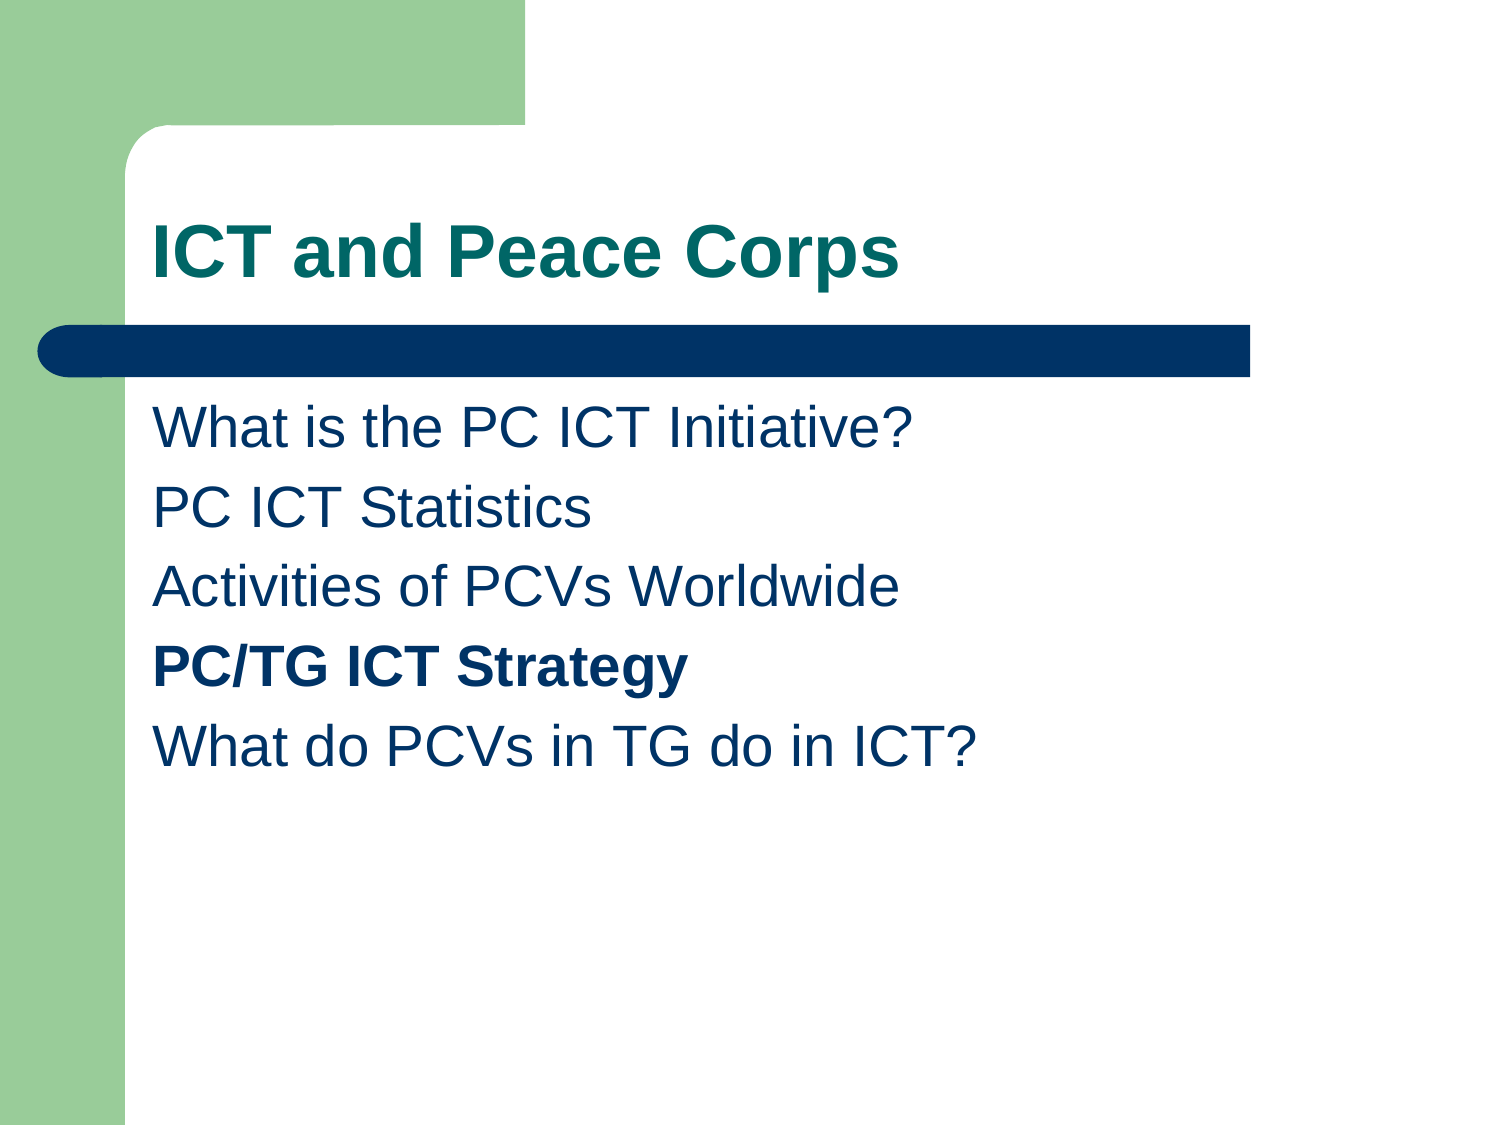

# ICT and Peace Corps
What is the PC ICT Initiative?
PC ICT Statistics
Activities of PCVs Worldwide
PC/TG ICT Strategy
What do PCVs in TG do in ICT?